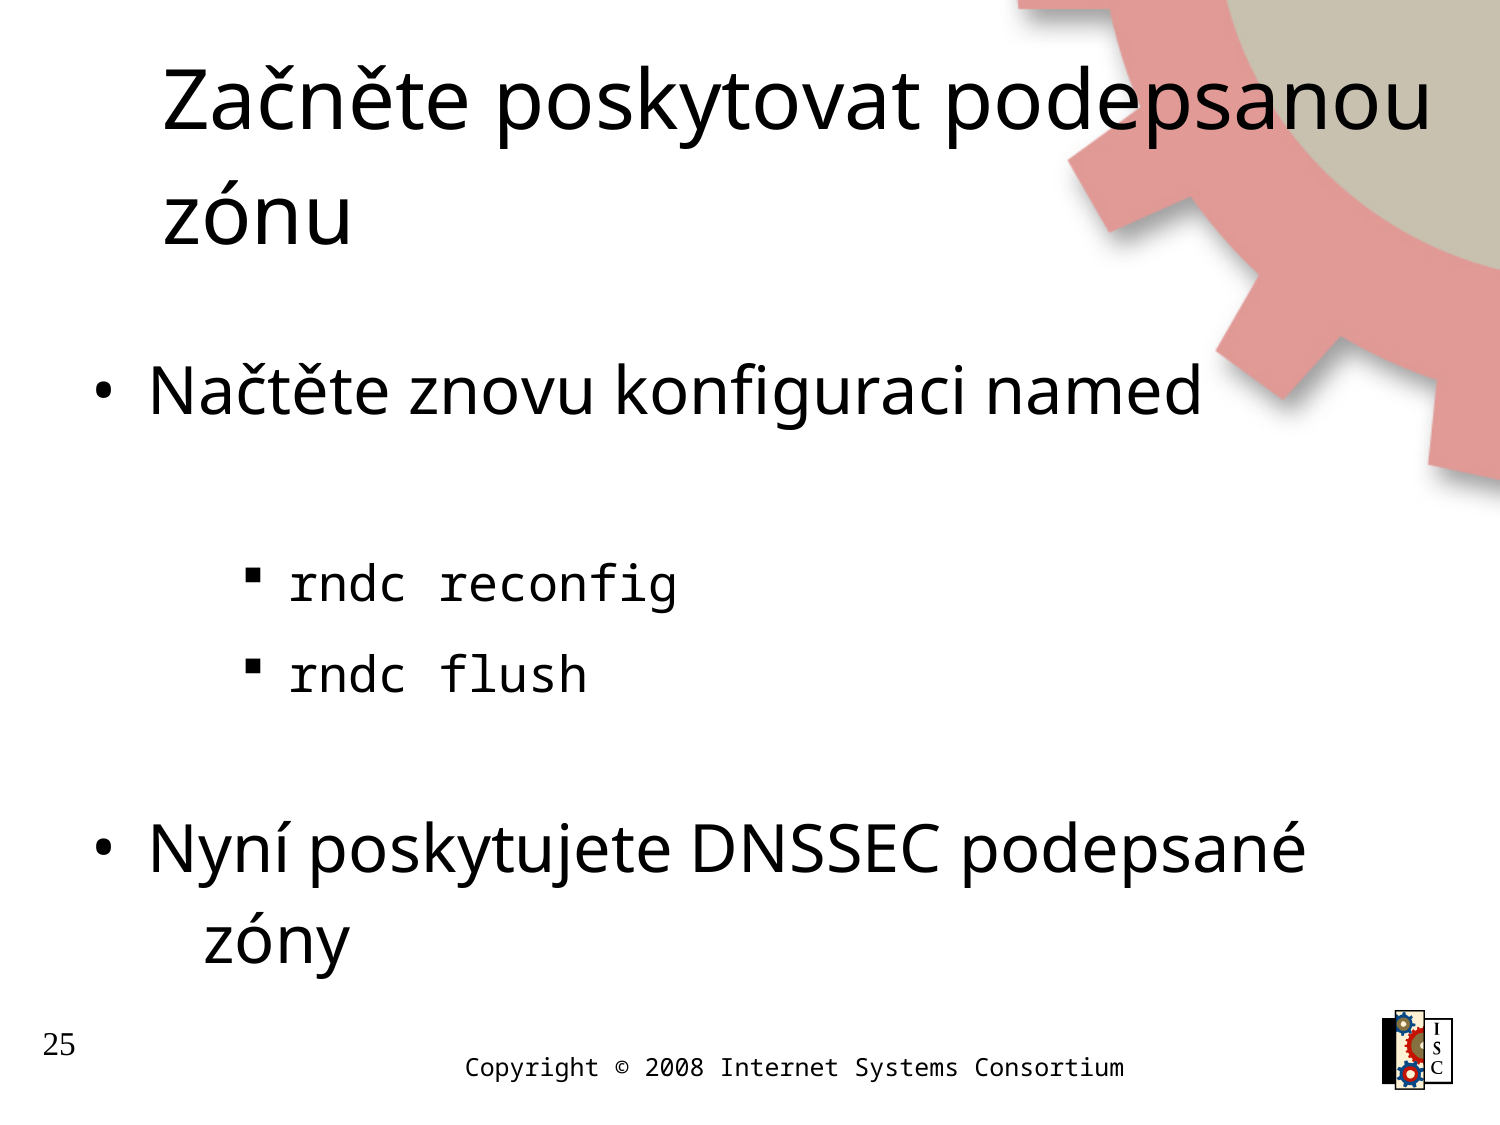

# Začněte poskytovat podepsanou zónu
Načtěte znovu konfiguraci named
rndc reconfig
rndc flush
Nyní poskytujete DNSSEC podepsané zóny